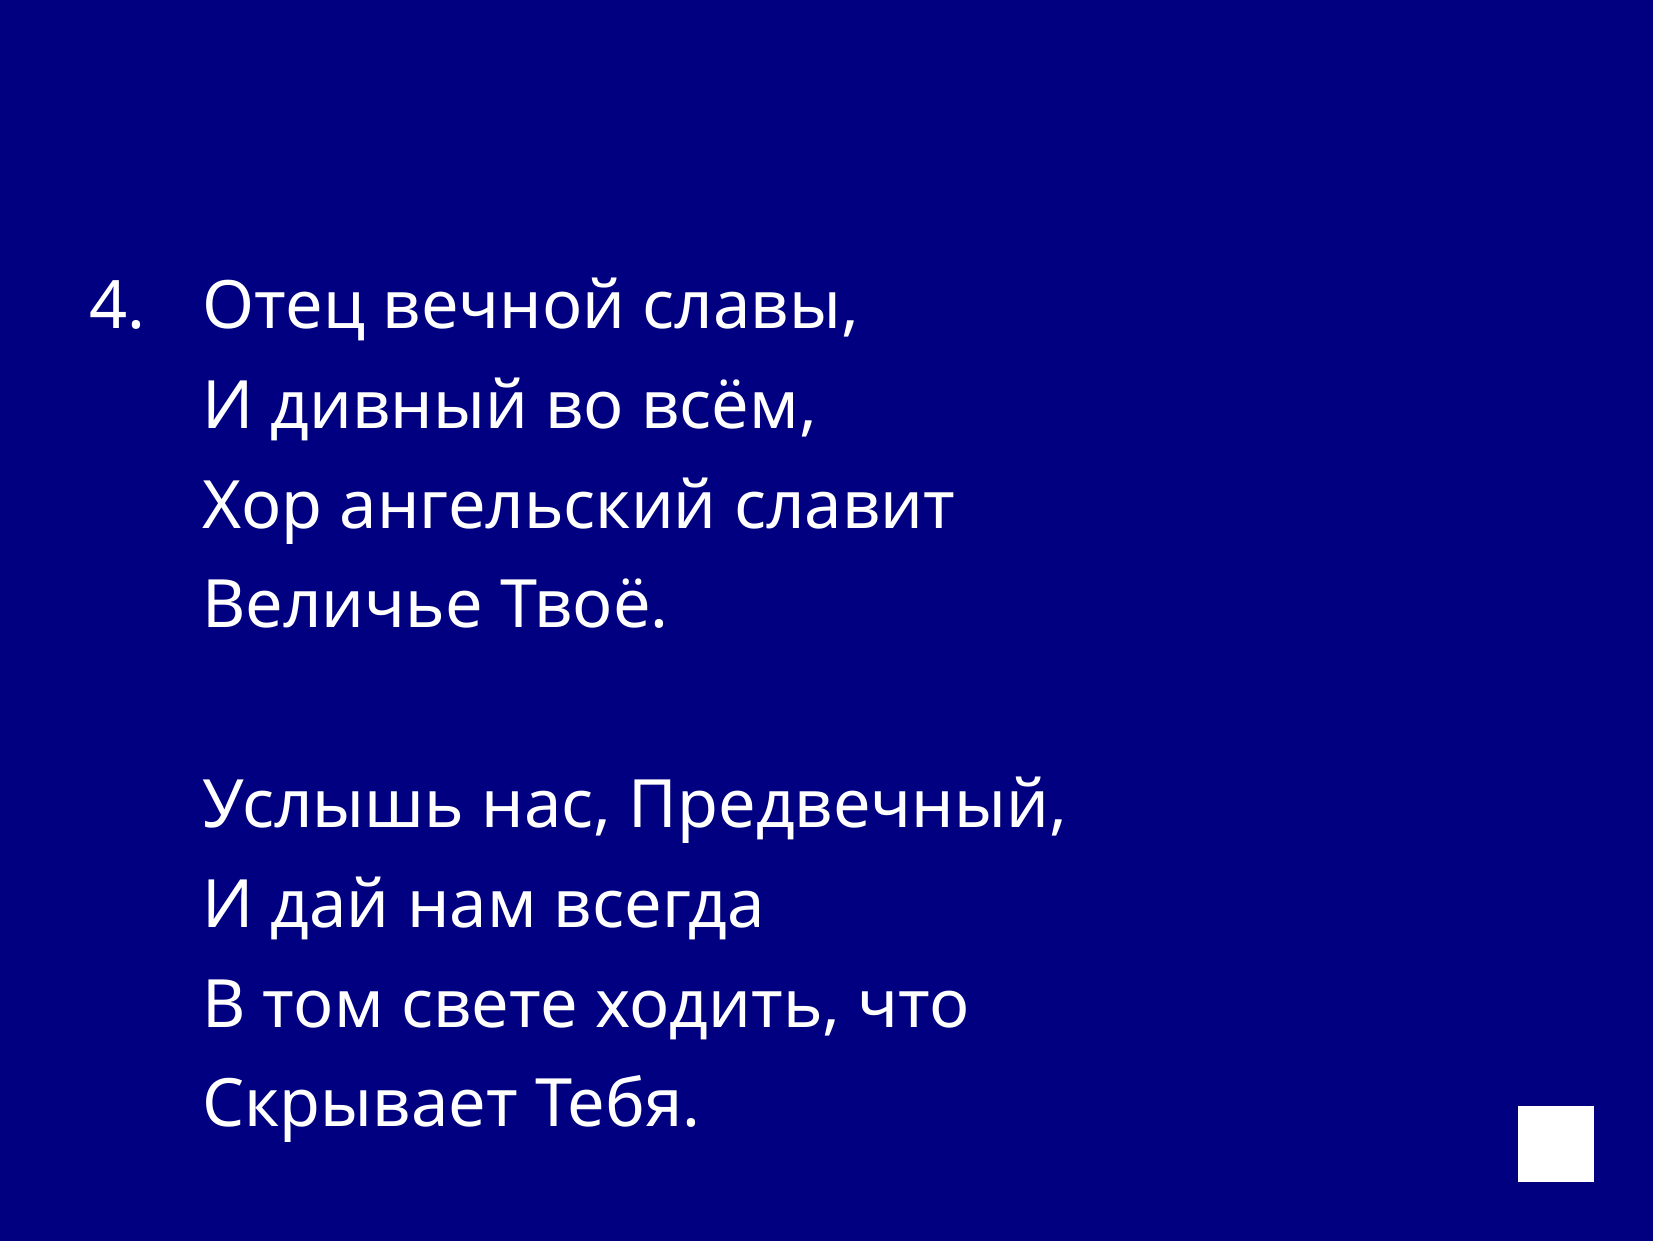

4.	Отец вечной славы,
	И дивный во всём,
	Хор ангельский славит
	Величье Твоё.
	Услышь нас, Предвечный,
	И дай нам всегда
	В том свете ходить, что
	Скрывает Тебя.